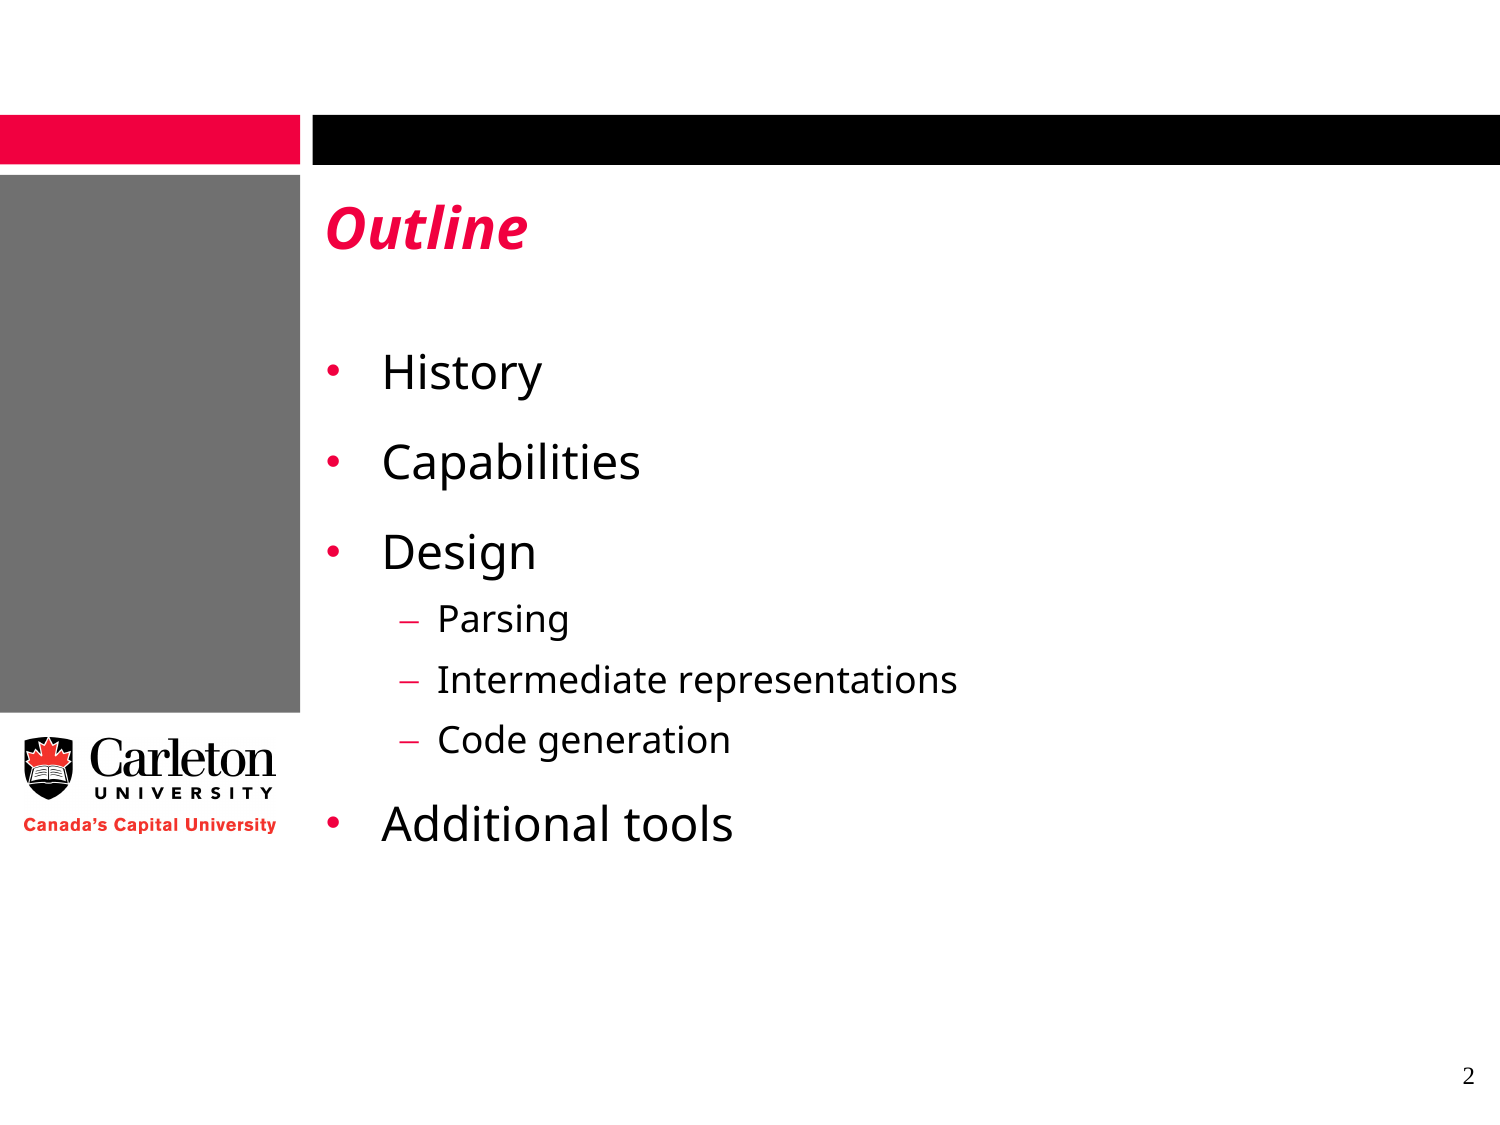

# Outline
History
Capabilities
Design
Parsing
Intermediate representations
Code generation
Additional tools
2